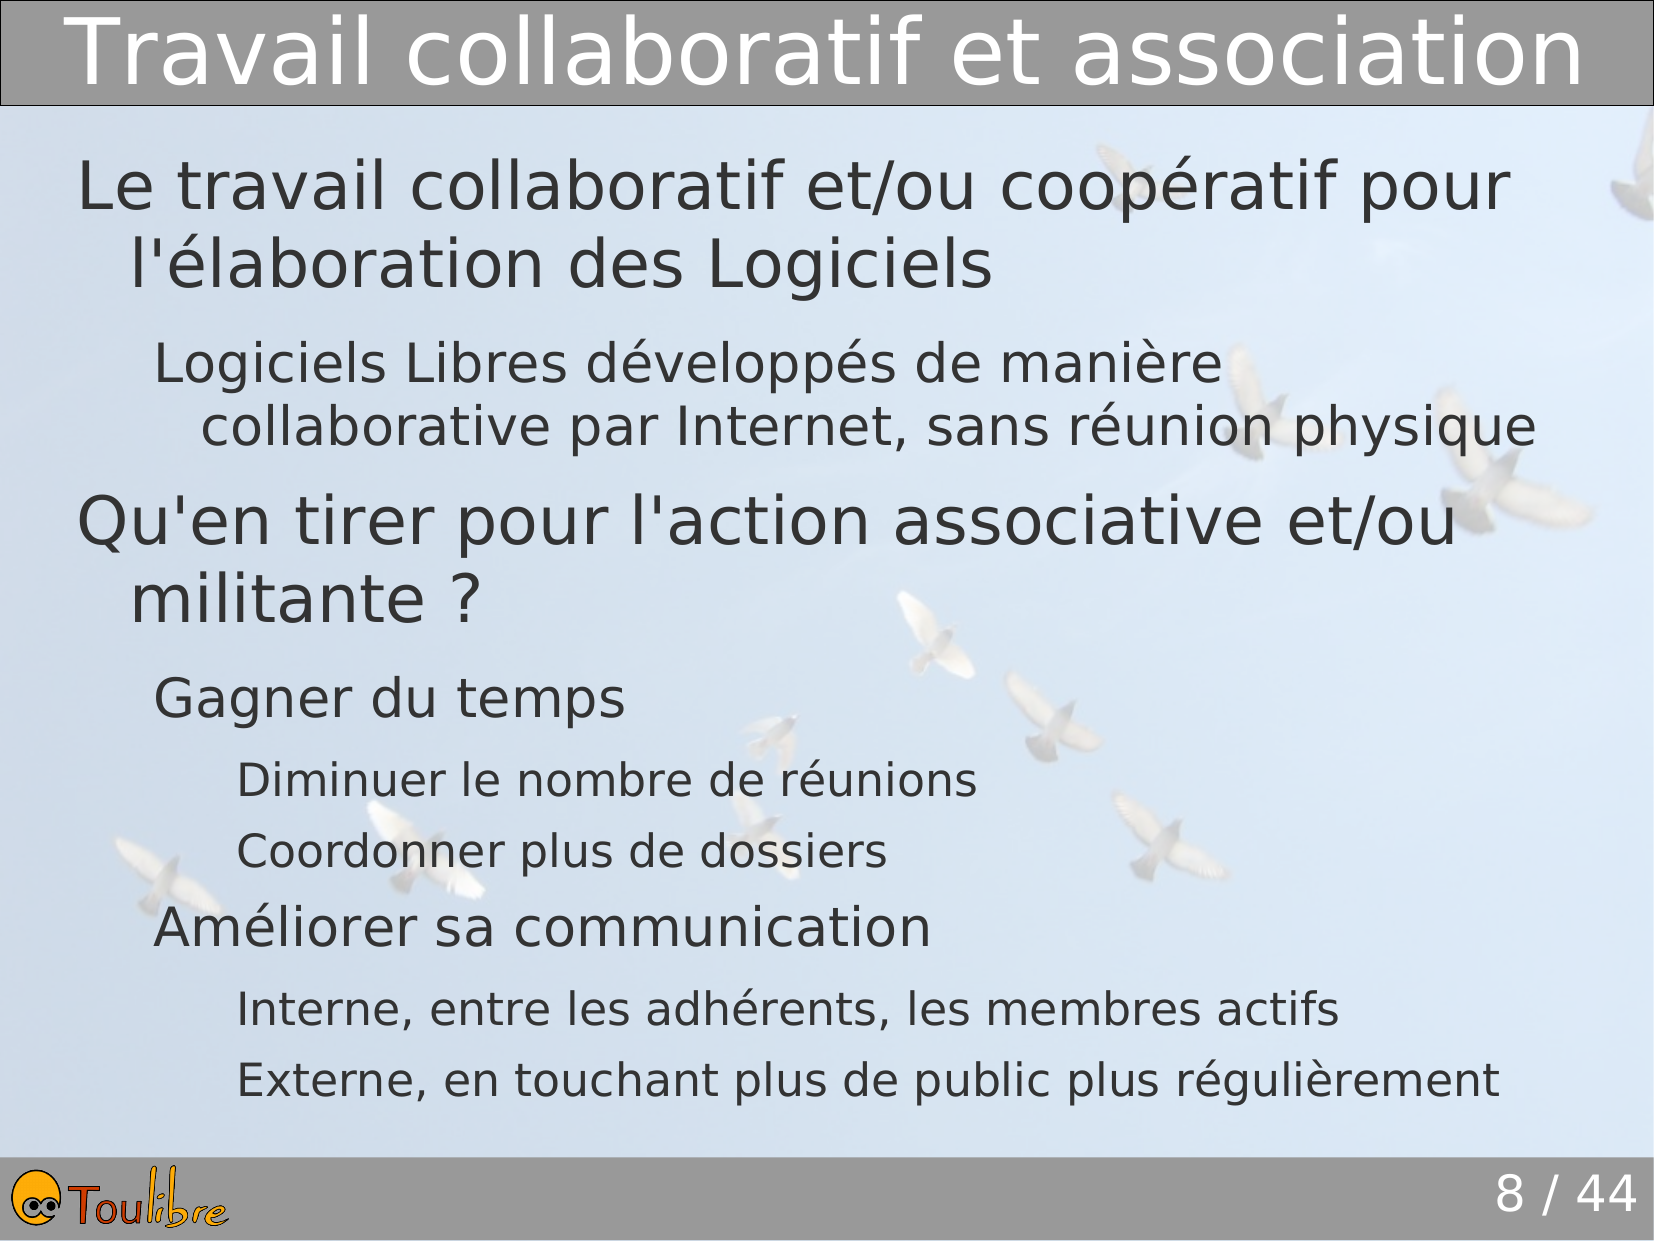

# Travail collaboratif et association
Le travail collaboratif et/ou coopératif pour l'élaboration des Logiciels
Logiciels Libres développés de manière collaborative par Internet, sans réunion physique
Qu'en tirer pour l'action associative et/ou militante ?
Gagner du temps
Diminuer le nombre de réunions
Coordonner plus de dossiers
Améliorer sa communication
Interne, entre les adhérents, les membres actifs
Externe, en touchant plus de public plus régulièrement